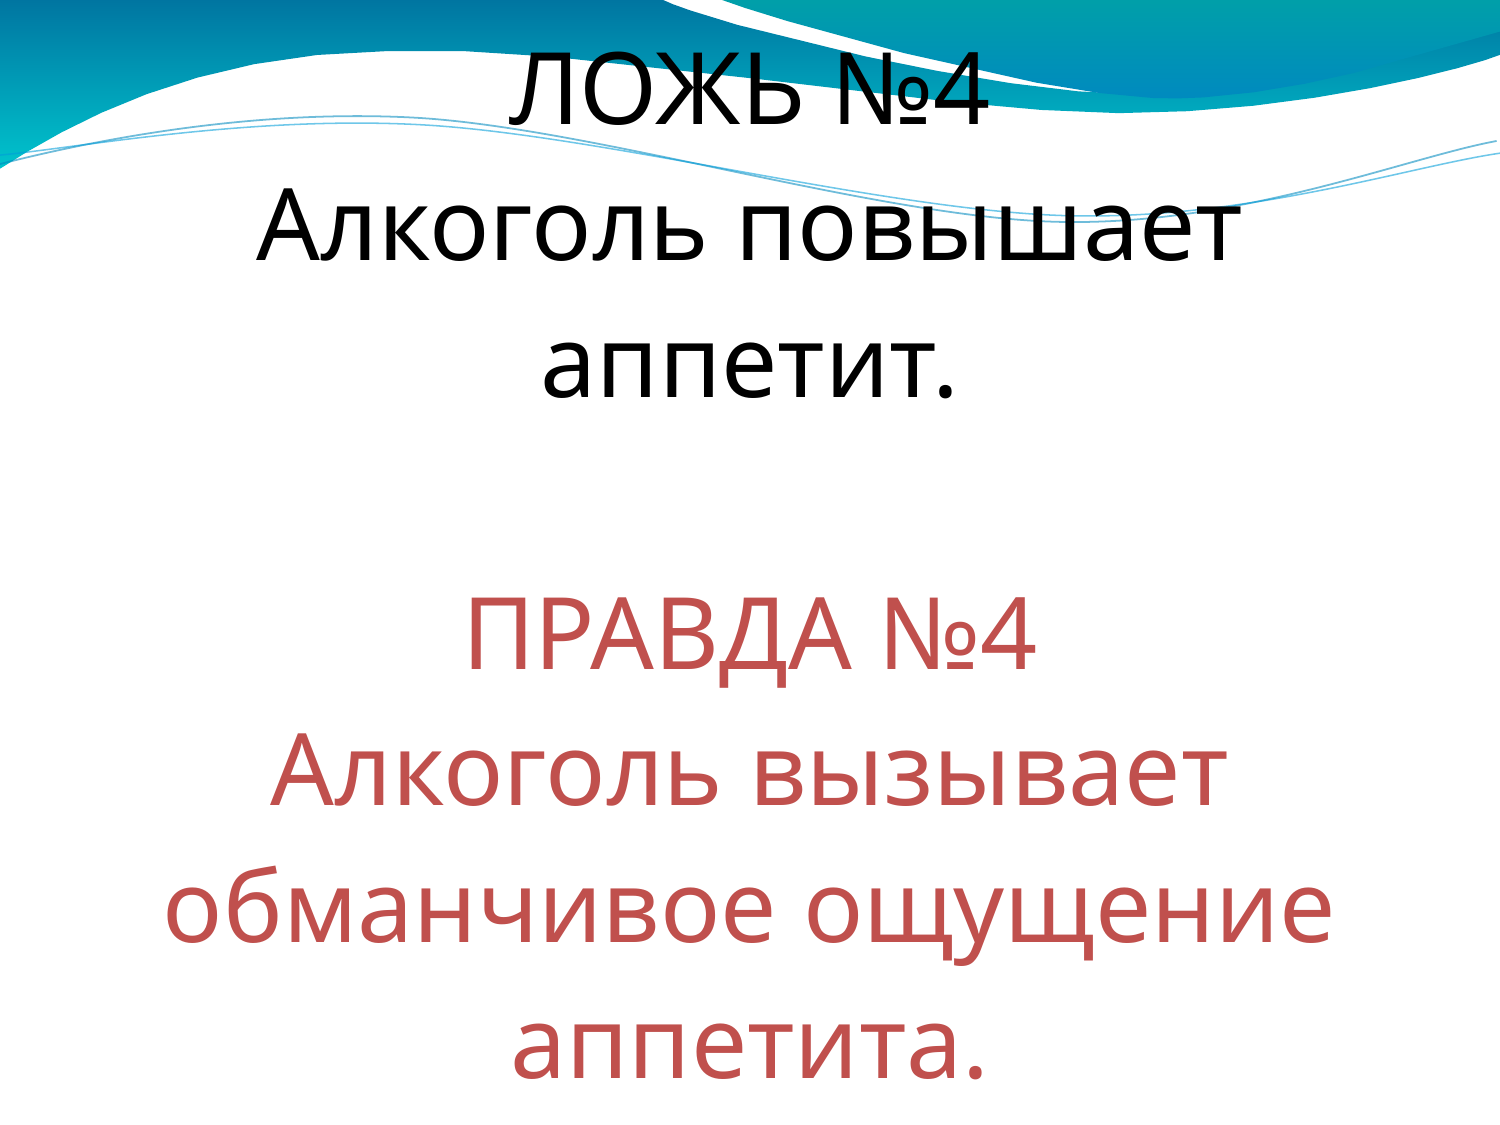

ЛОЖЬ №4
Алкоголь повышает аппетит.
ПРАВДА №4
Алкоголь вызывает обманчивое ощущение аппетита.